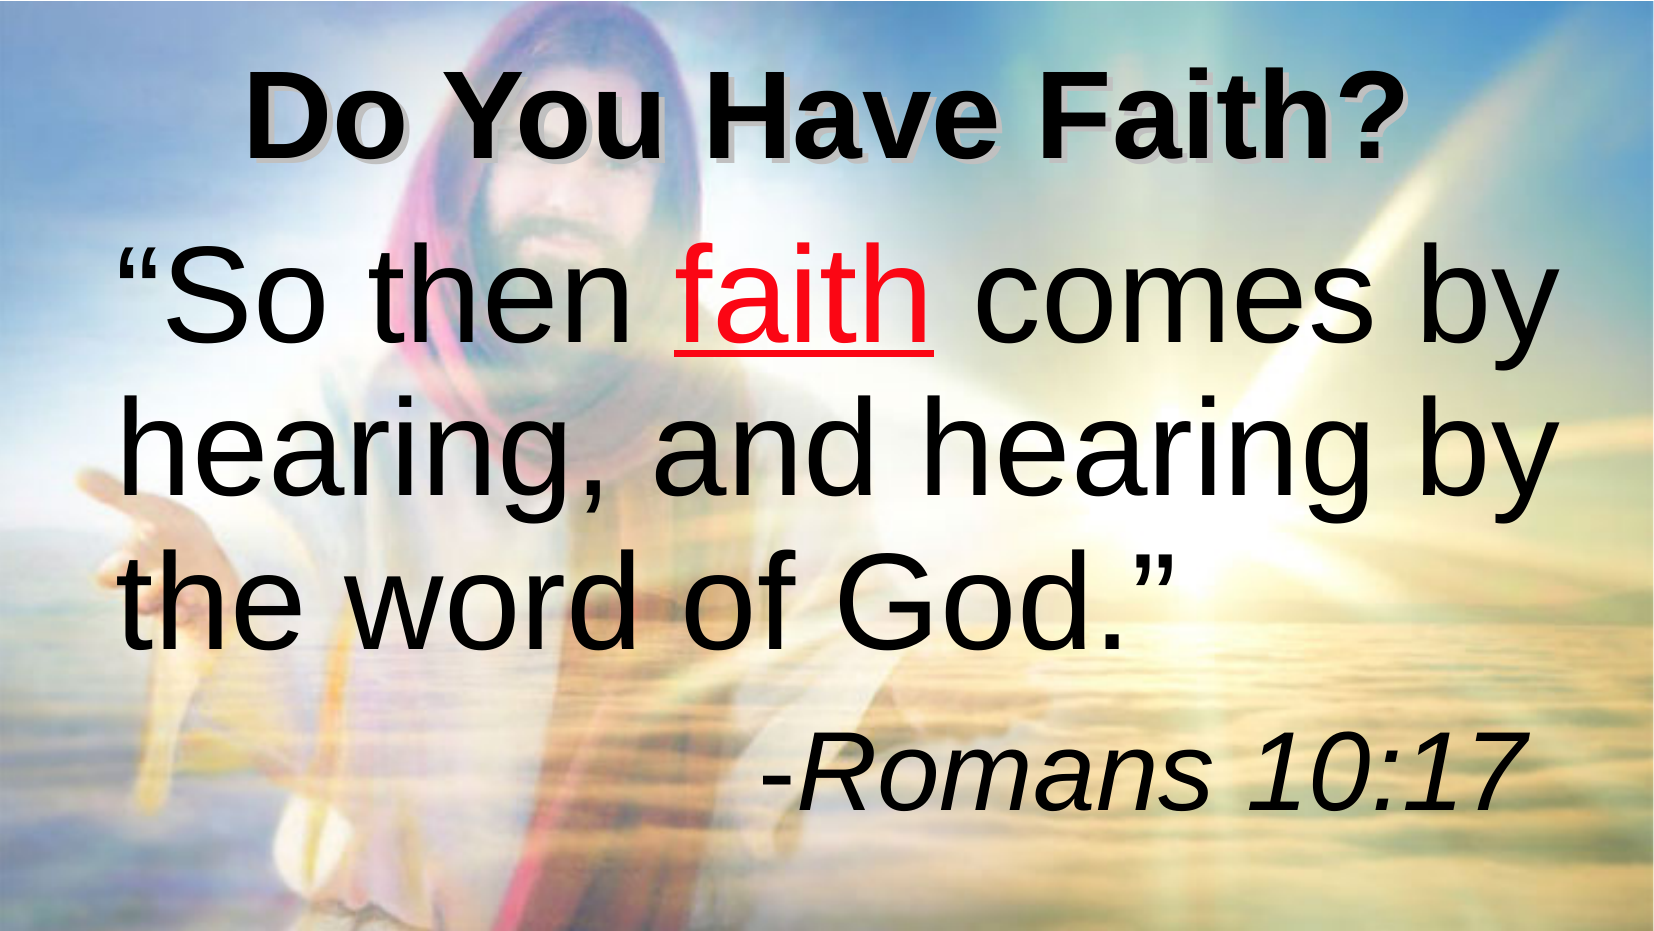

# Do You Have Faith?
“So then faith comes by hearing, and hearing by the word of God.”
-Romans 10:17